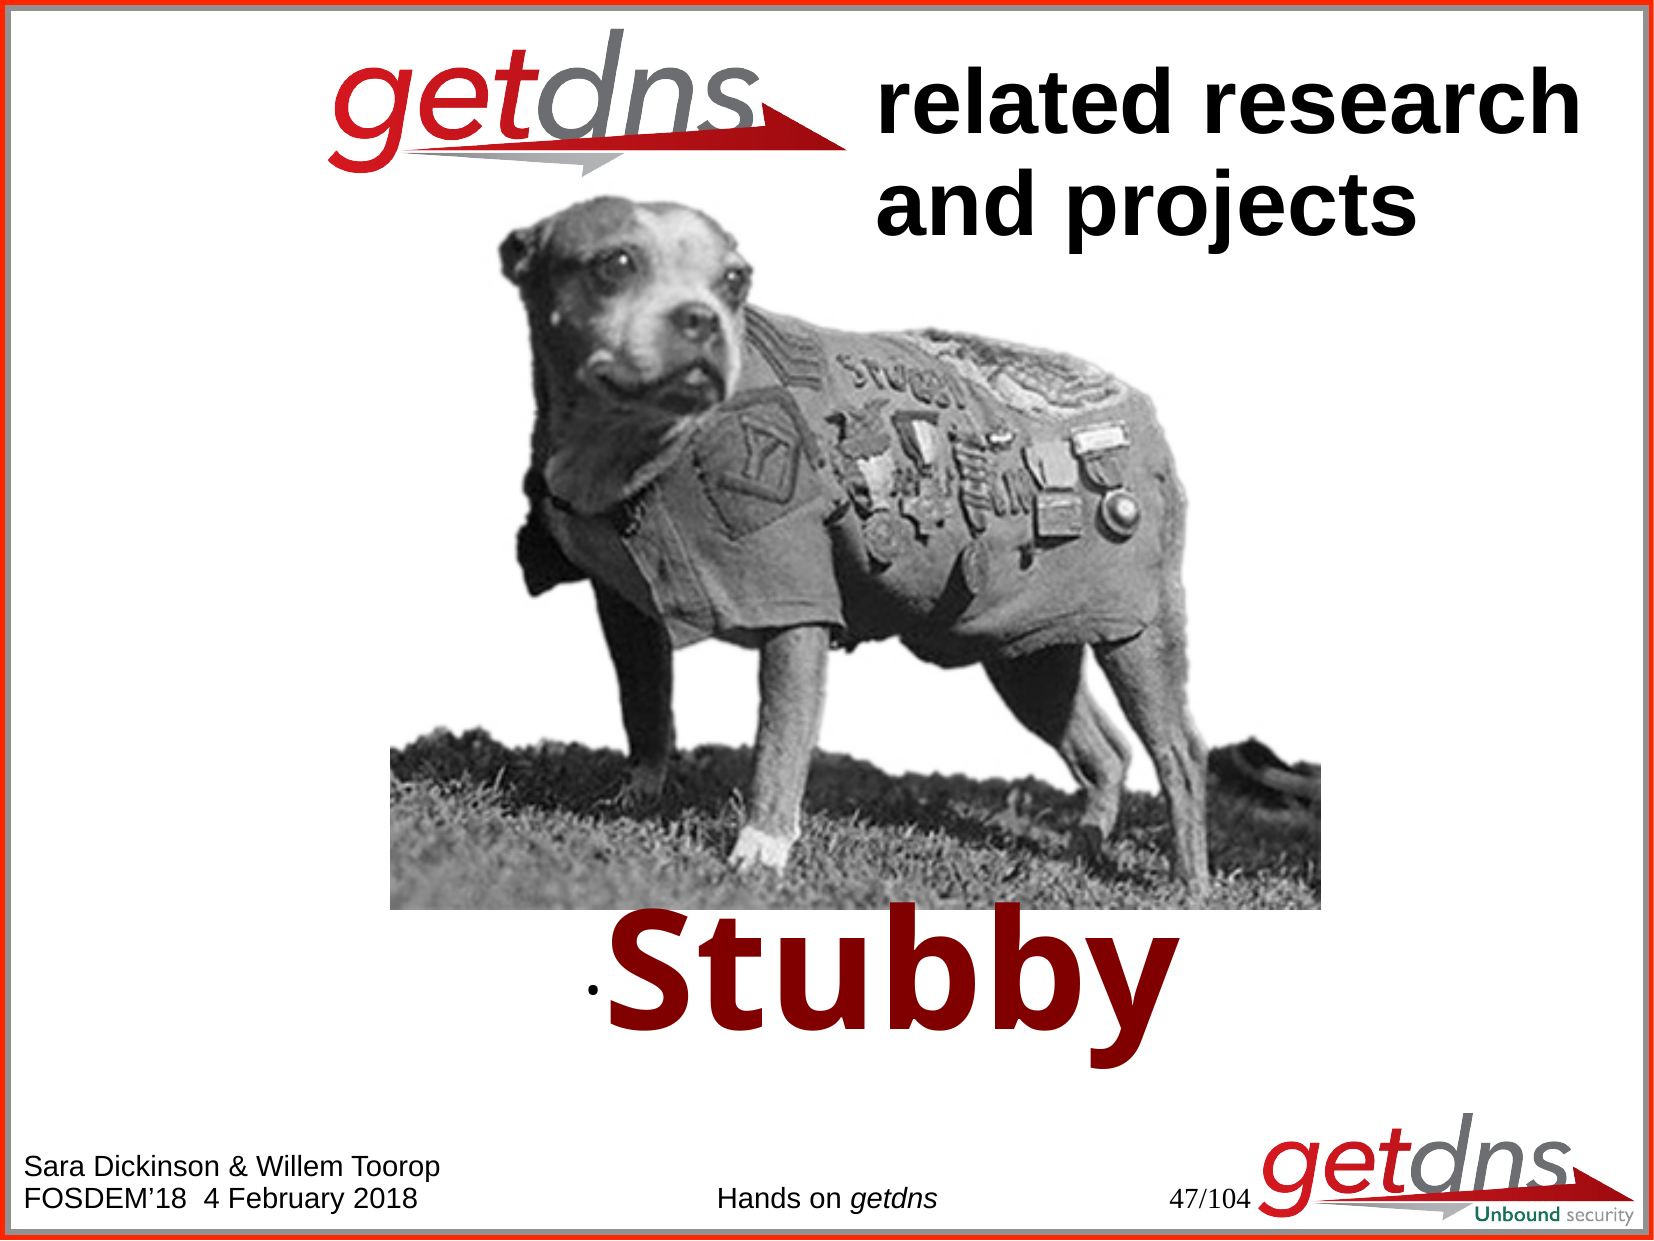

# related research and projects
Stubby
47